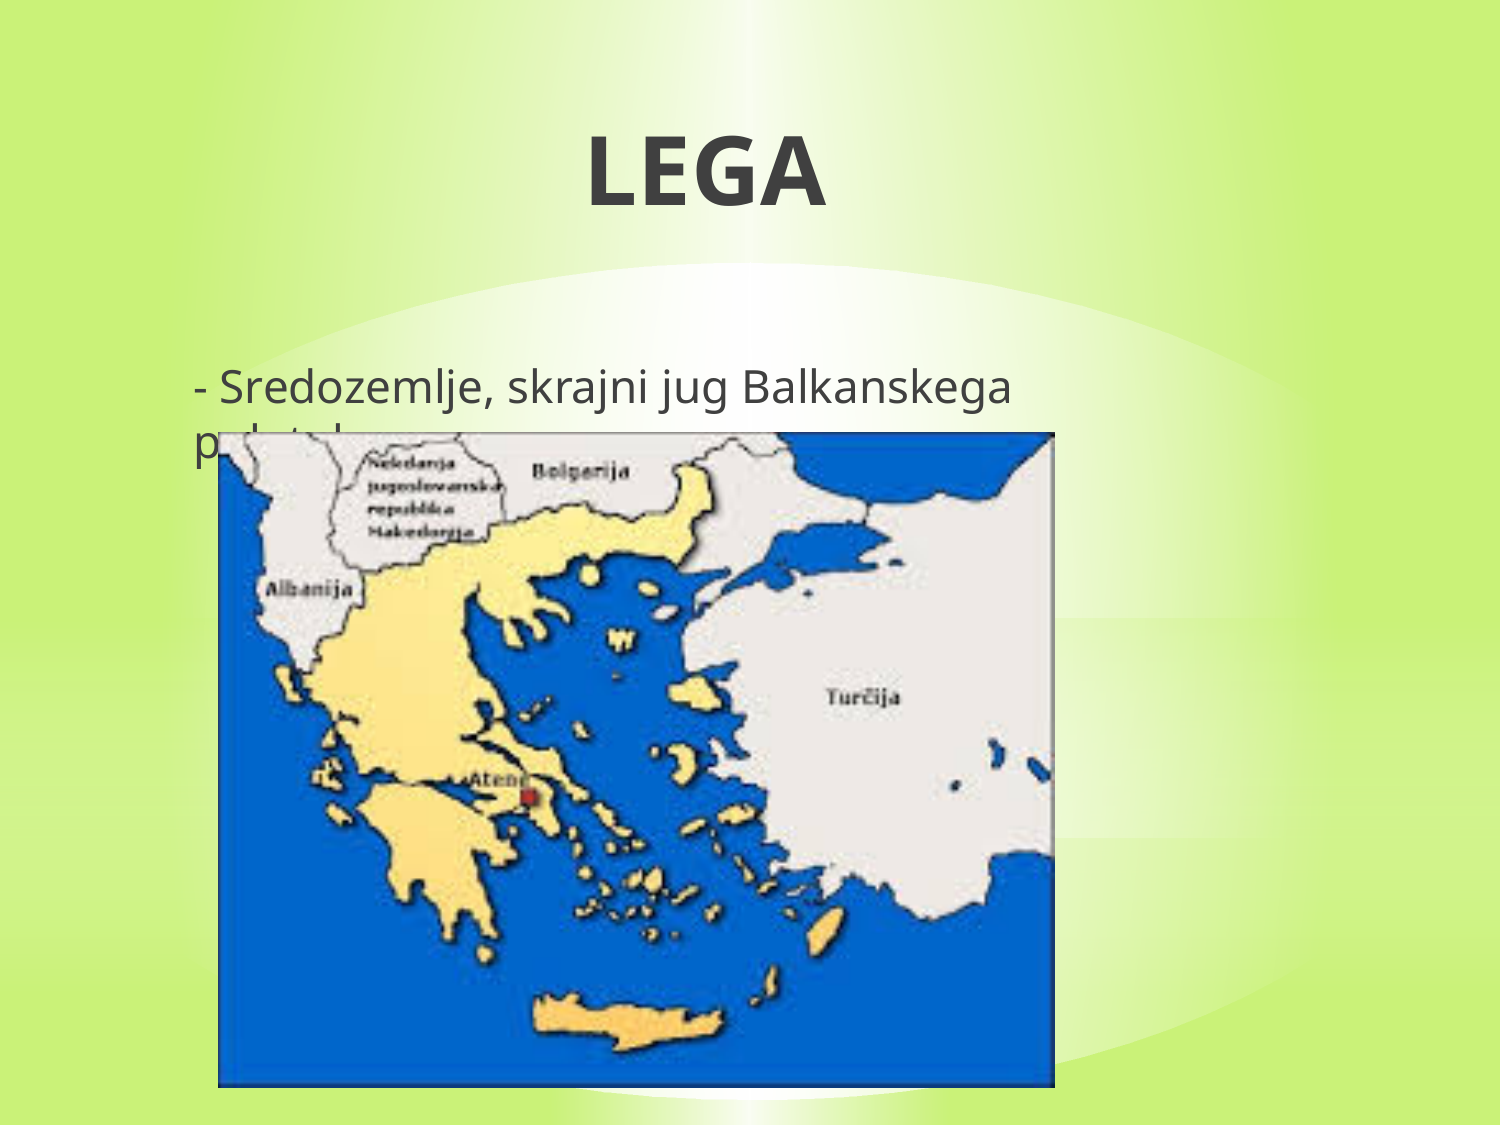

# LEGA
- Sredozemlje, skrajni jug Balkanskega polotoka